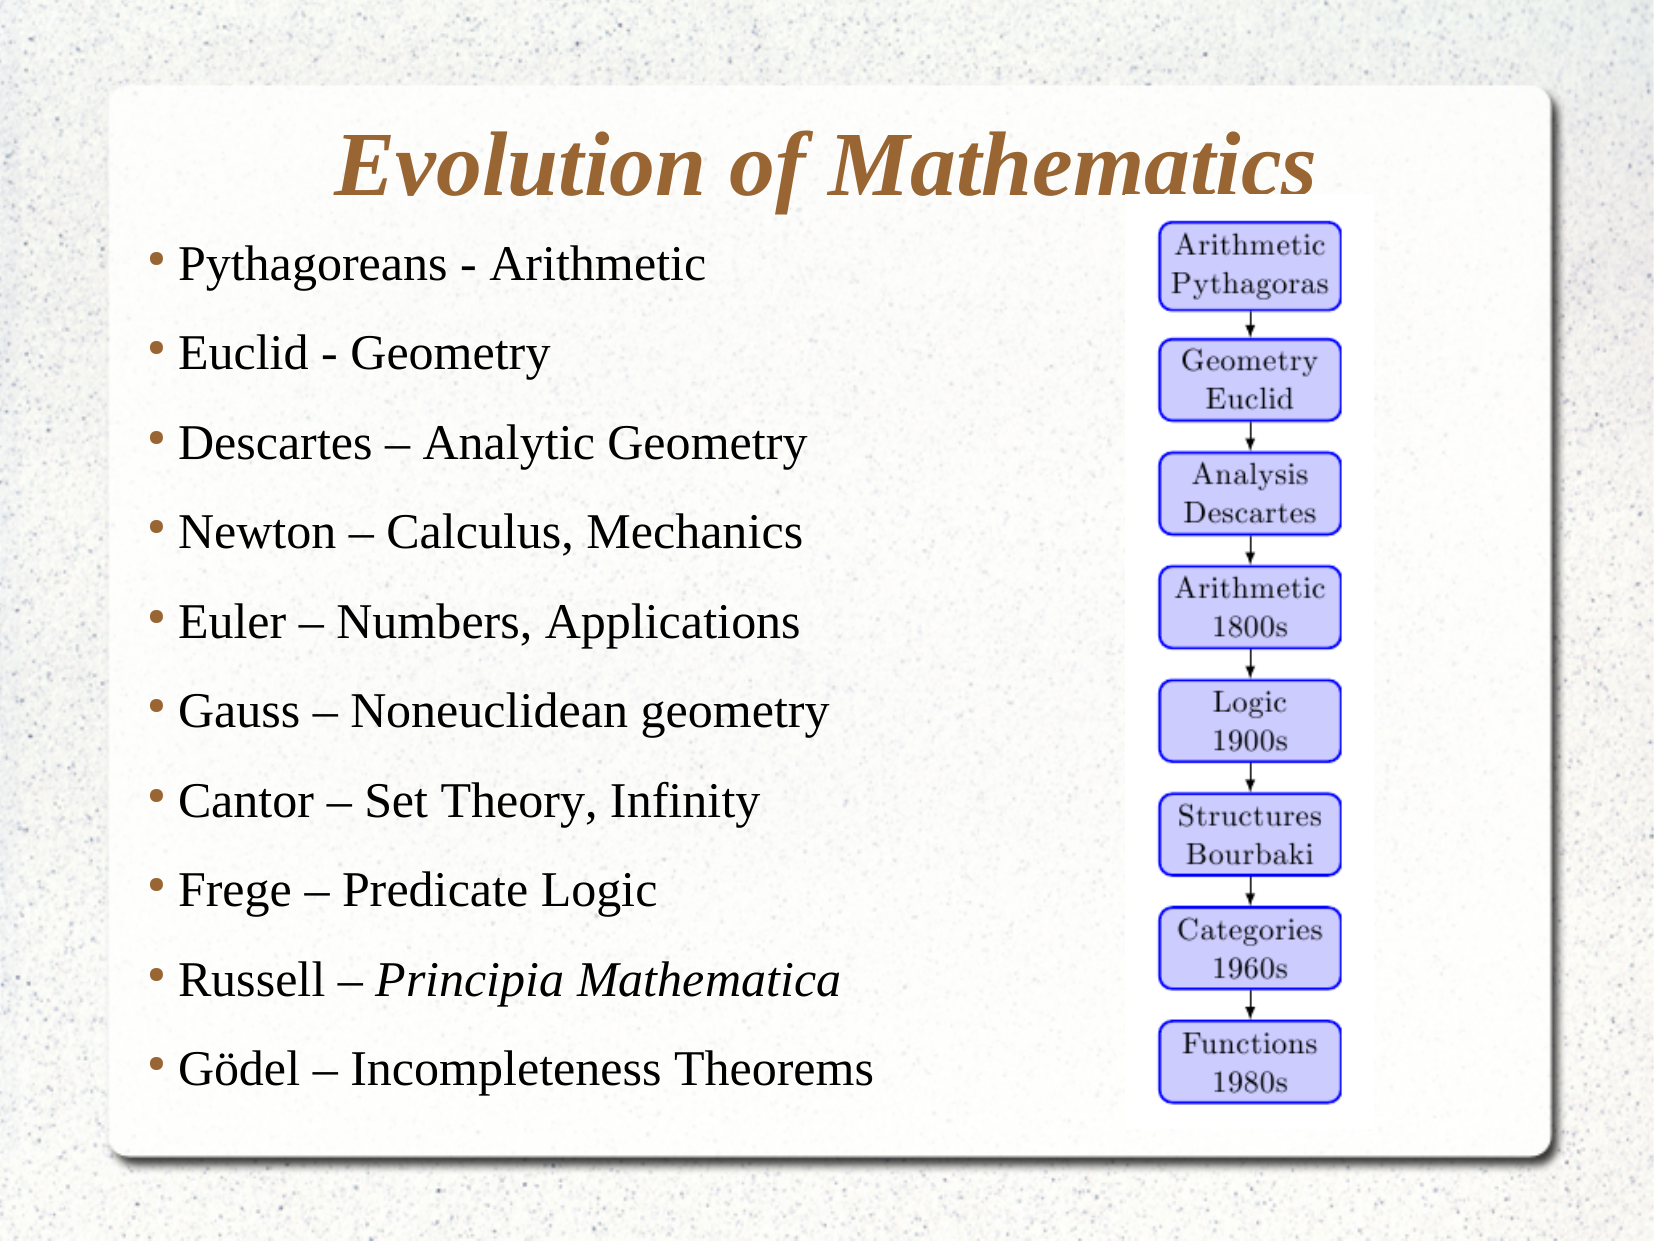

# Evolution of Mathematics
 Pythagoreans - Arithmetic
 Euclid - Geometry
 Descartes – Analytic Geometry
 Newton – Calculus, Mechanics
 Euler – Numbers, Applications
 Gauss – Noneuclidean geometry
 Cantor – Set Theory, Infinity
 Frege – Predicate Logic
 Russell – Principia Mathematica
 Gödel – Incompleteness Theorems